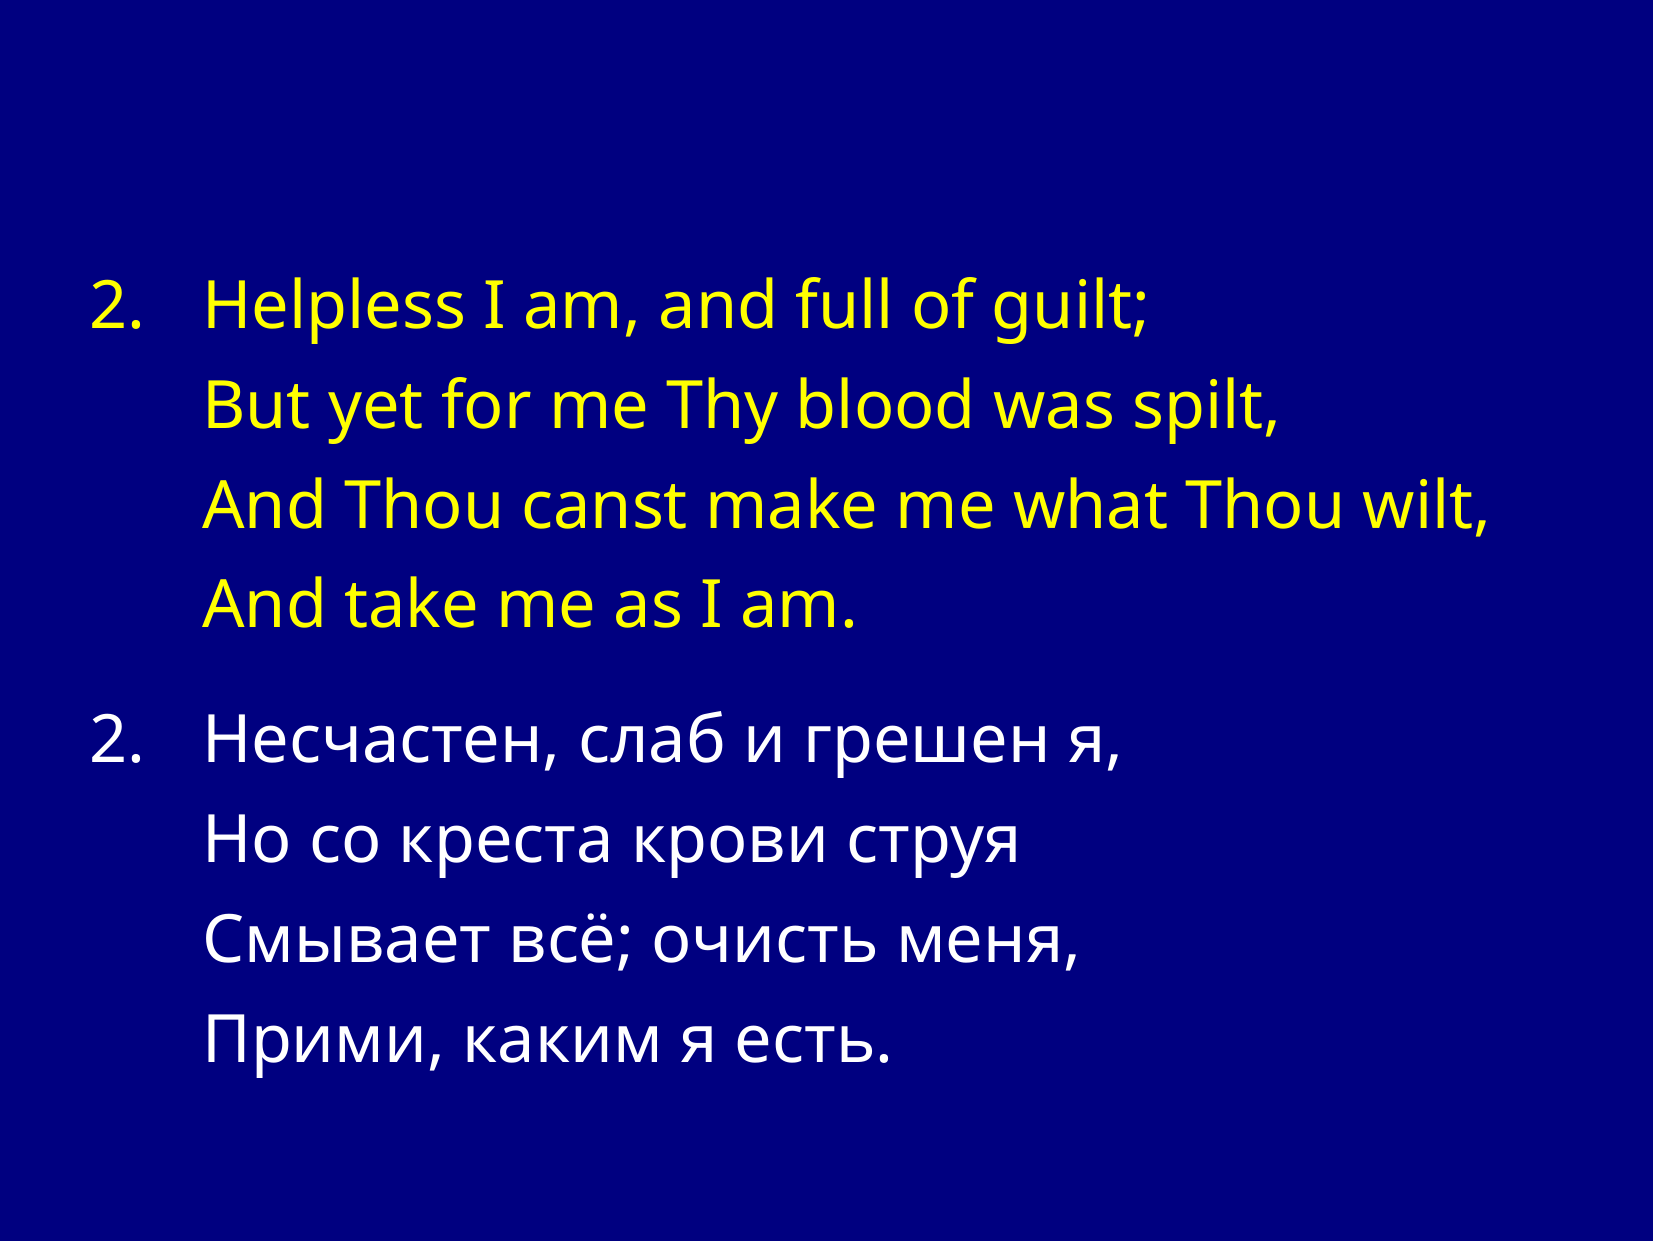

2.	Helpless I am, and full of guilt;
	But yet for me Thy blood was spilt,
	And Thou canst make me what Thou wilt,
	And take me as I am.
2.	Несчастен, слаб и грешен я,
	Но со креста крови струя
	Смывает всё; очисть меня,
	Прими, каким я есть.